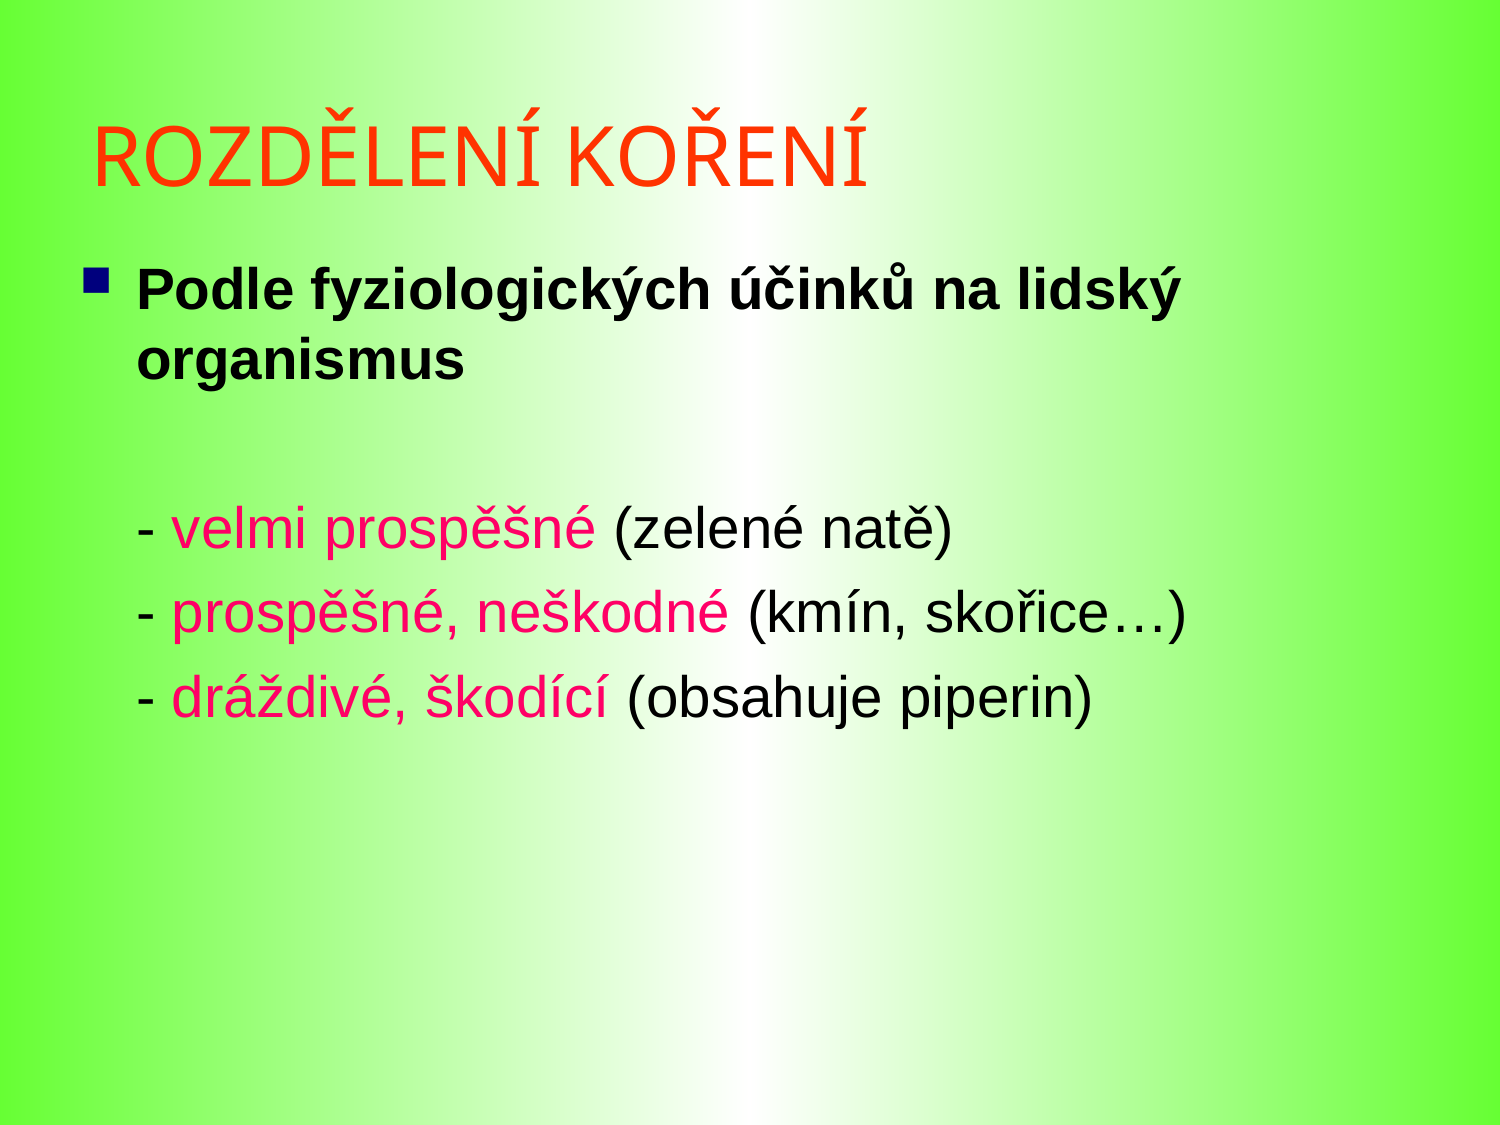

# ROZDĚLENÍ KOŘENÍ
Podle fyziologických účinků na lidský organismus
	- velmi prospěšné (zelené natě)
	- prospěšné, neškodné (kmín, skořice…)
	- dráždivé, škodící (obsahuje piperin)